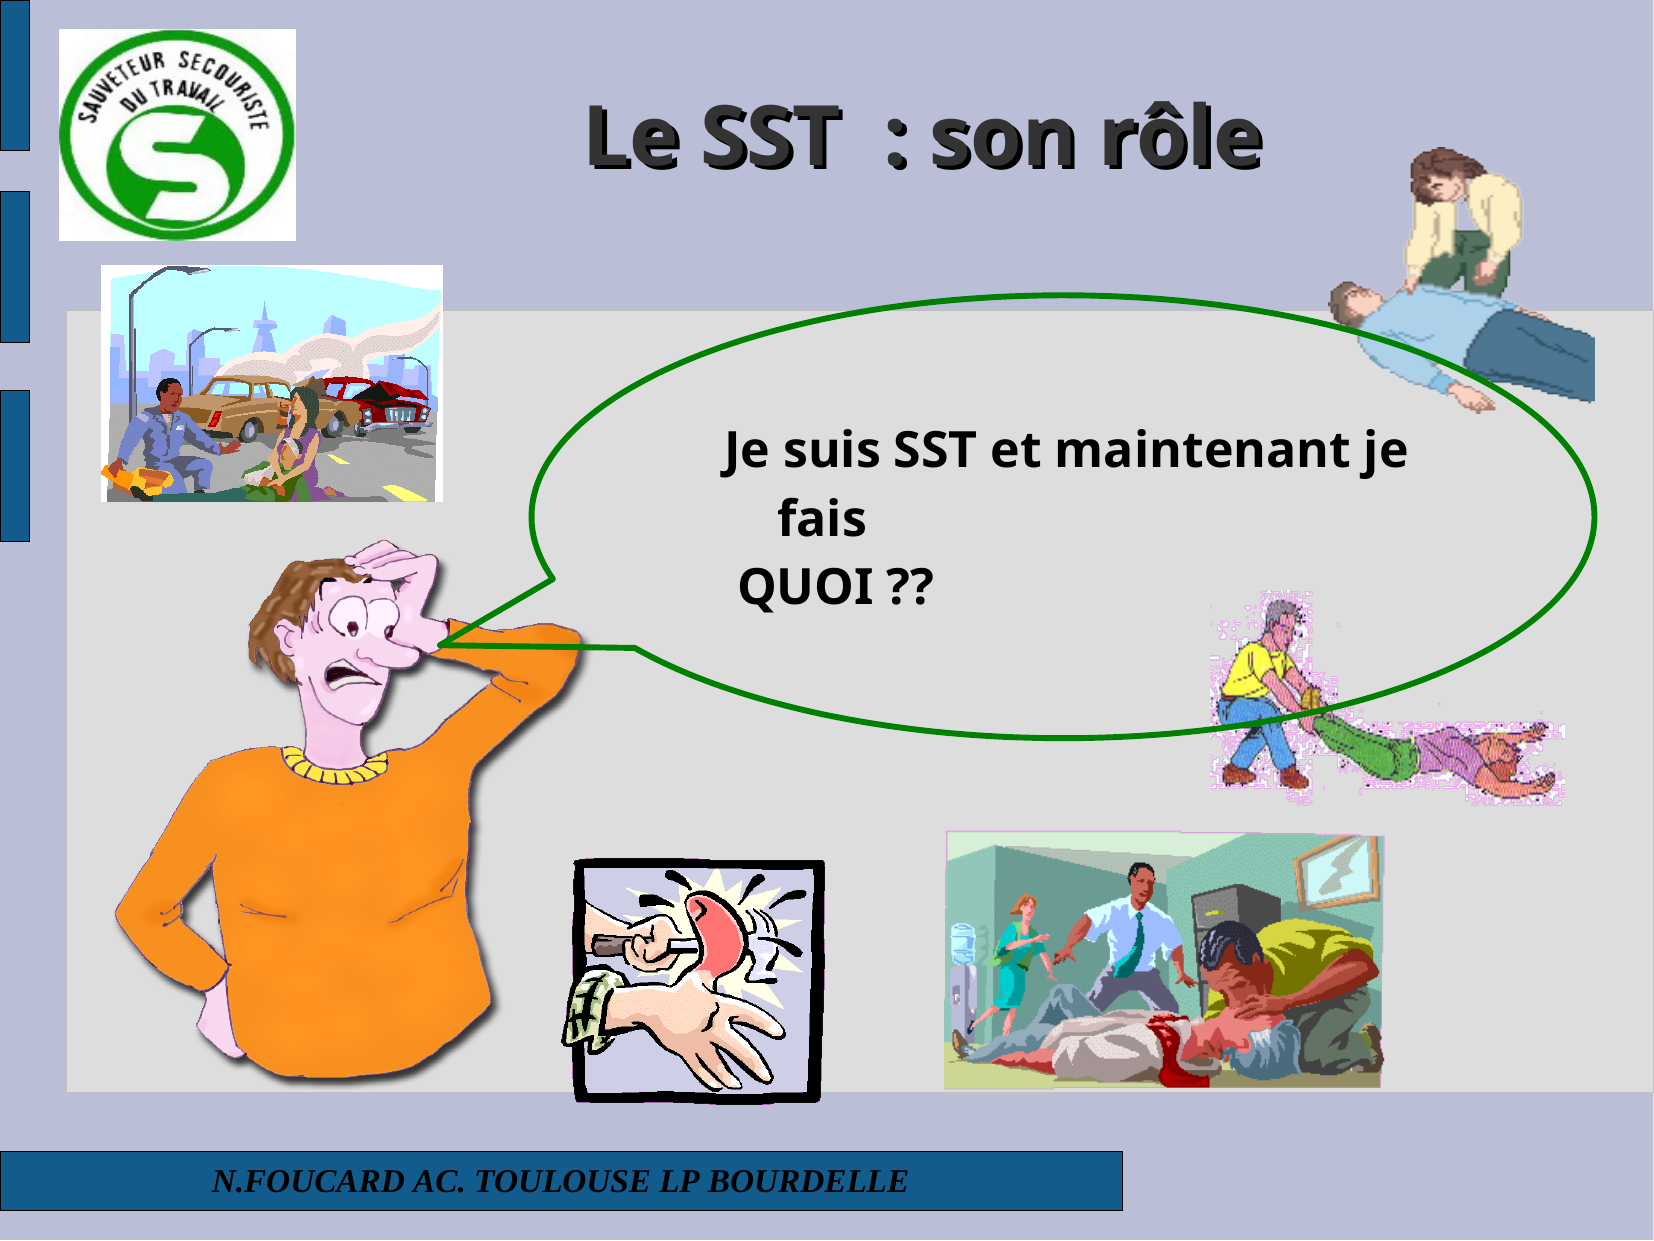

# Le SST : son rôle
Je suis SST et maintenant je fais
 QUOI ??